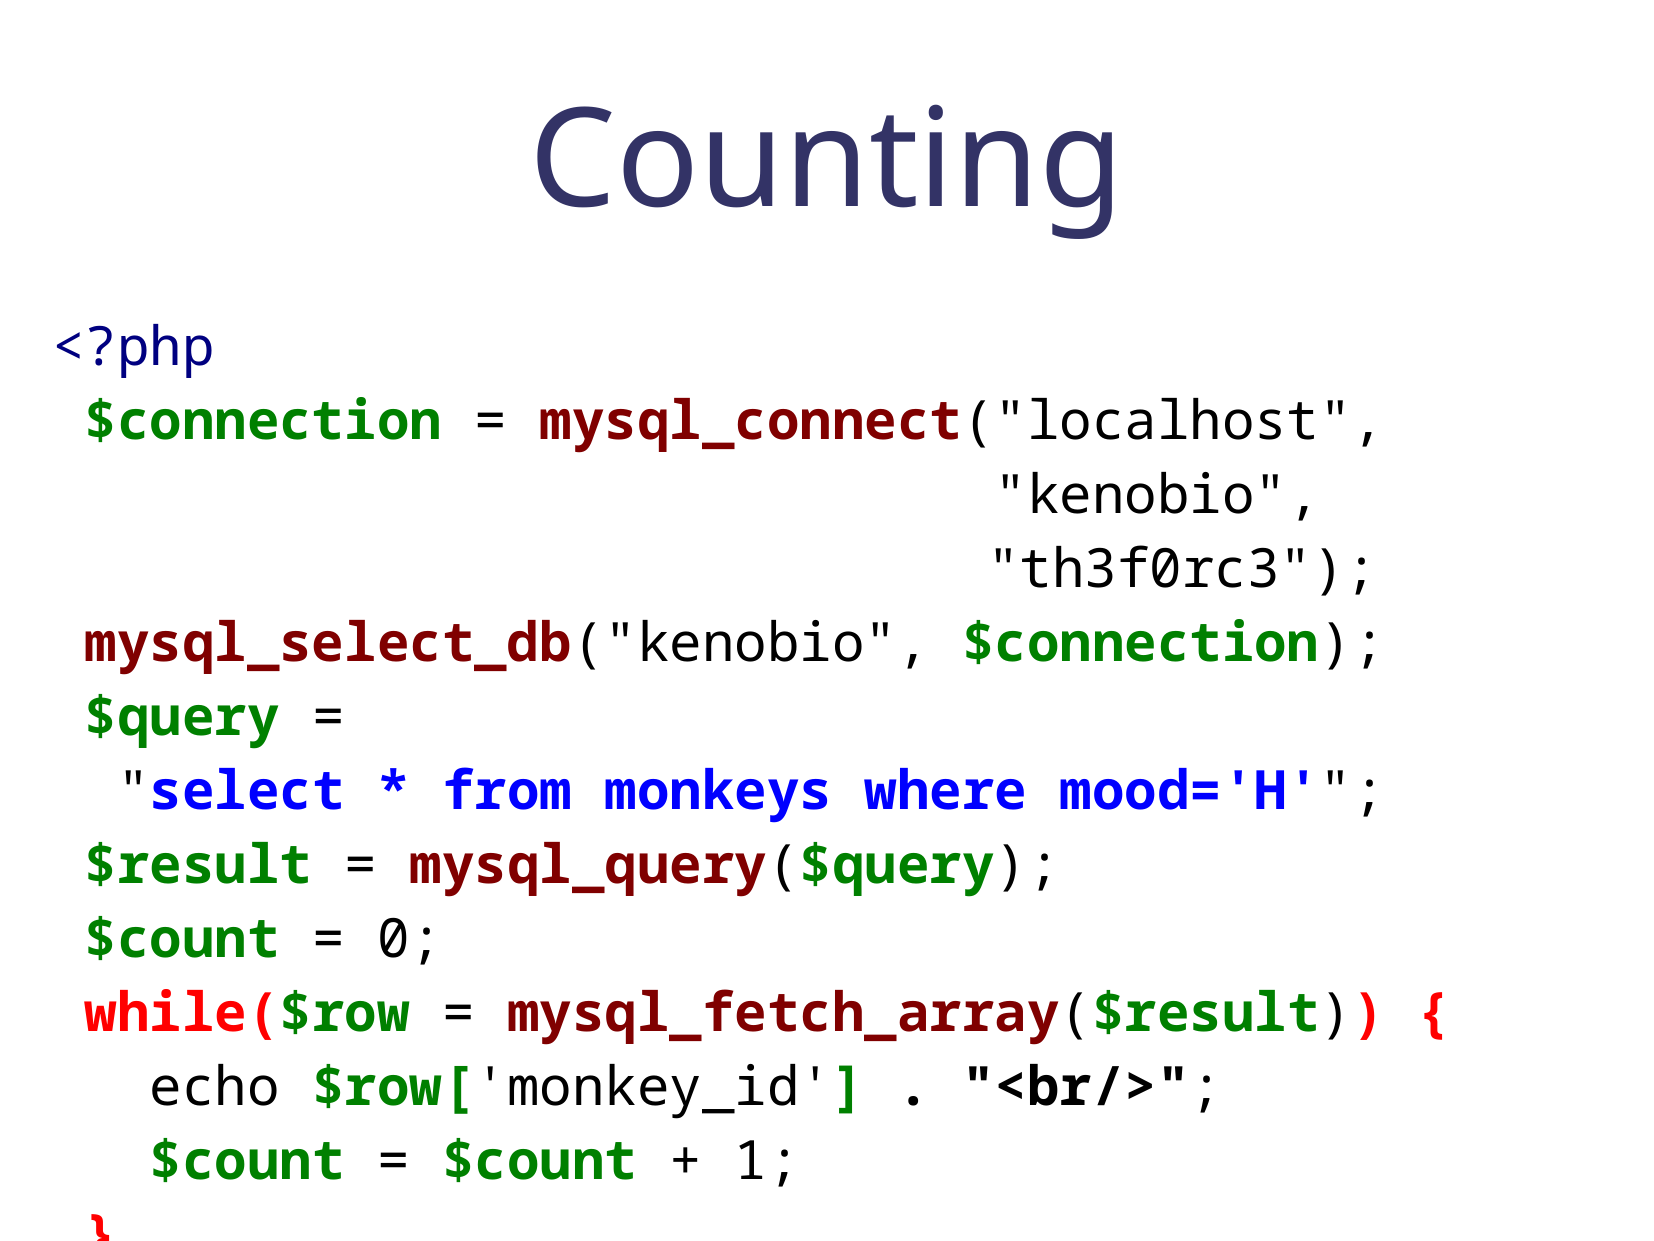

# Counting
<?php
 $connection = mysql_connect("localhost",
 "kenobio",
									 "th3f0rc3");
 mysql_select_db("kenobio", $connection);
 $query =
 "select * from monkeys where mood='H'";
 $result = mysql_query($query);
 $count = 0;
 while($row = mysql_fetch_array($result)) {
 echo $row['monkey_id'] . "<br/>";
 $count = $count + 1;
 }
 echo "Count: " . $count . " monkeys are happy.";
?>